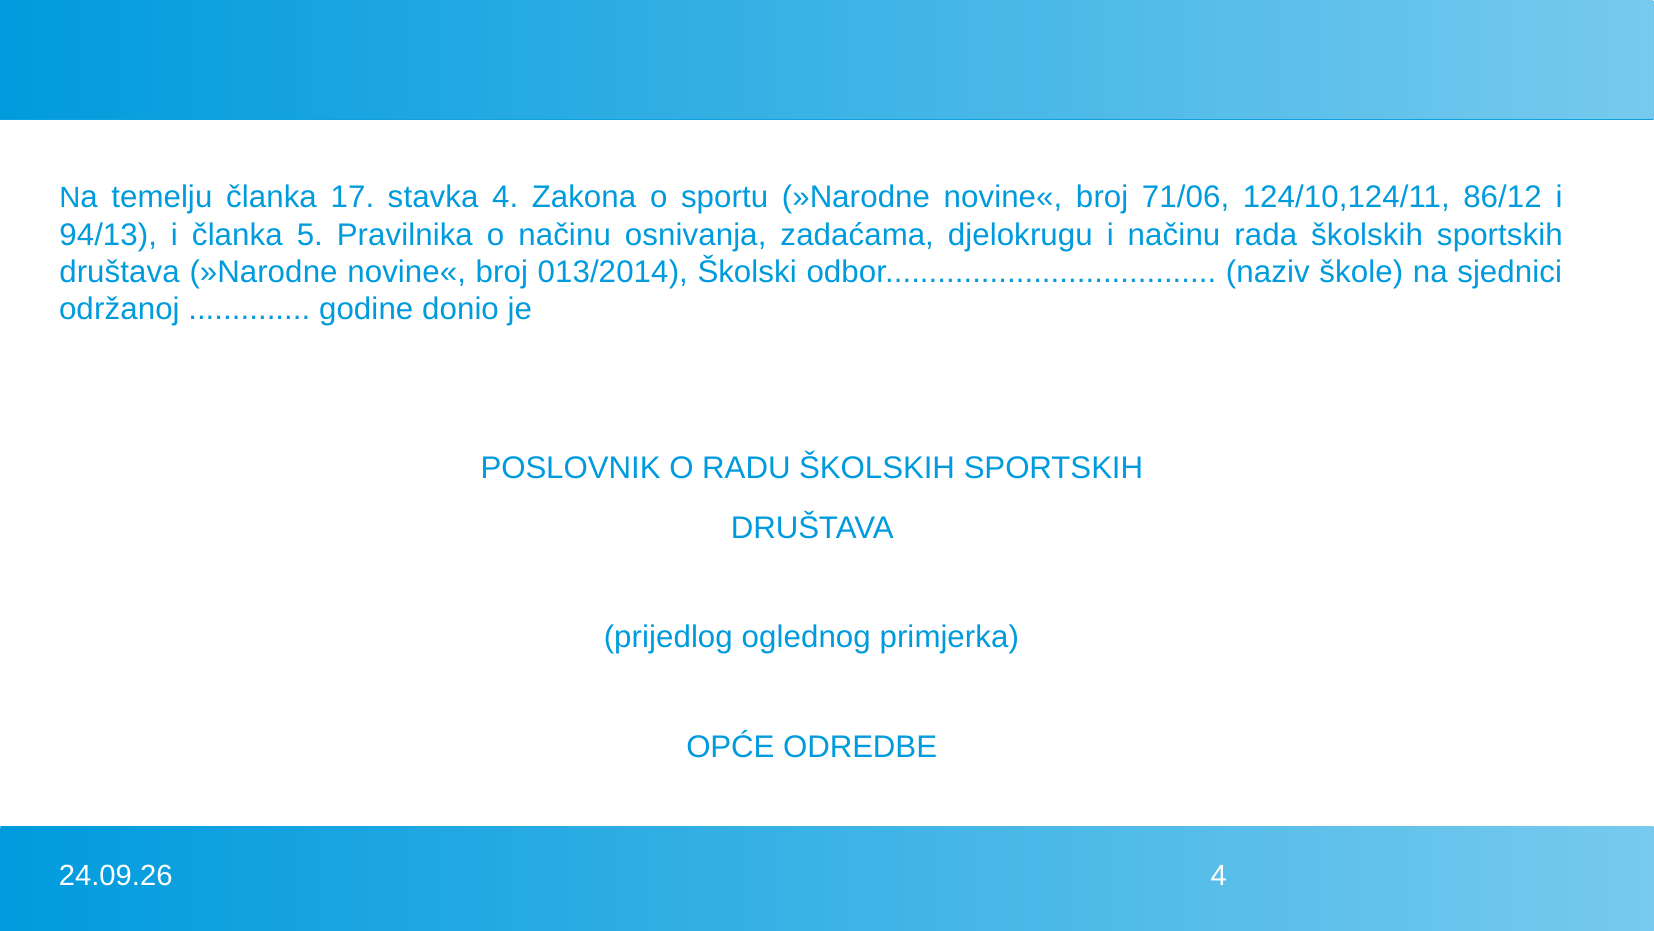

#
Na temelju članka 17. stavka 4. Zakona o sportu (»Narodne novine«, broj 71/06, 124/10,124/11, 86/12 i 94/13), i članka 5. Pravilnika o načinu osnivanja, zadaćama, djelokrugu i načinu rada školskih sportskih društava (»Narodne novine«, broj 013/2014), Školski odbor...................................... (naziv škole) na sjednici održanoj .............. godine donio je
POSLOVNIK O RADU ŠKOLSKIH SPORTSKIH
DRUŠTAVA
(prijedlog oglednog primjerka)
OPĆE ODREDBE